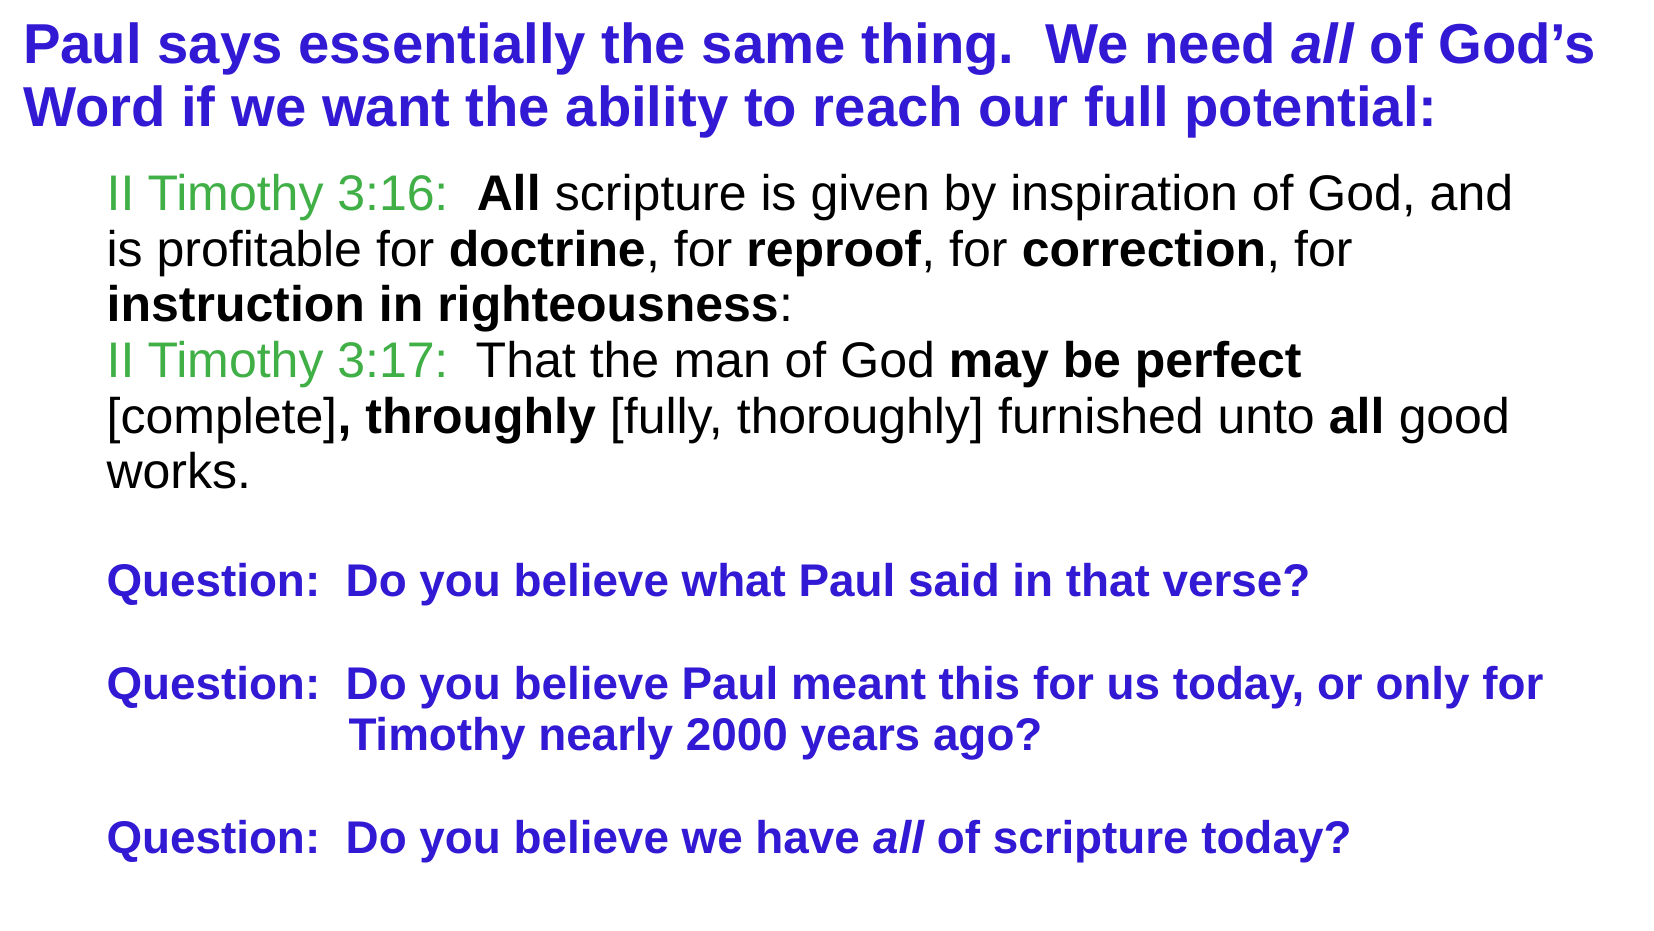

Paul says essentially the same thing. We need all of God’s Word if we want the ability to reach our full potential:
II Timothy 3:16: All scripture is given by inspiration of God, and is profitable for doctrine, for reproof, for correction, for instruction in righteousness:
II Timothy 3:17: That the man of God may be perfect [complete], throughly [fully, thoroughly] furnished unto all good works.
Question: Do you believe what Paul said in that verse?
Question: Do you believe Paul meant this for us today, or only for Timothy nearly 2000 years ago?
Question: Do you believe we have all of scripture today?